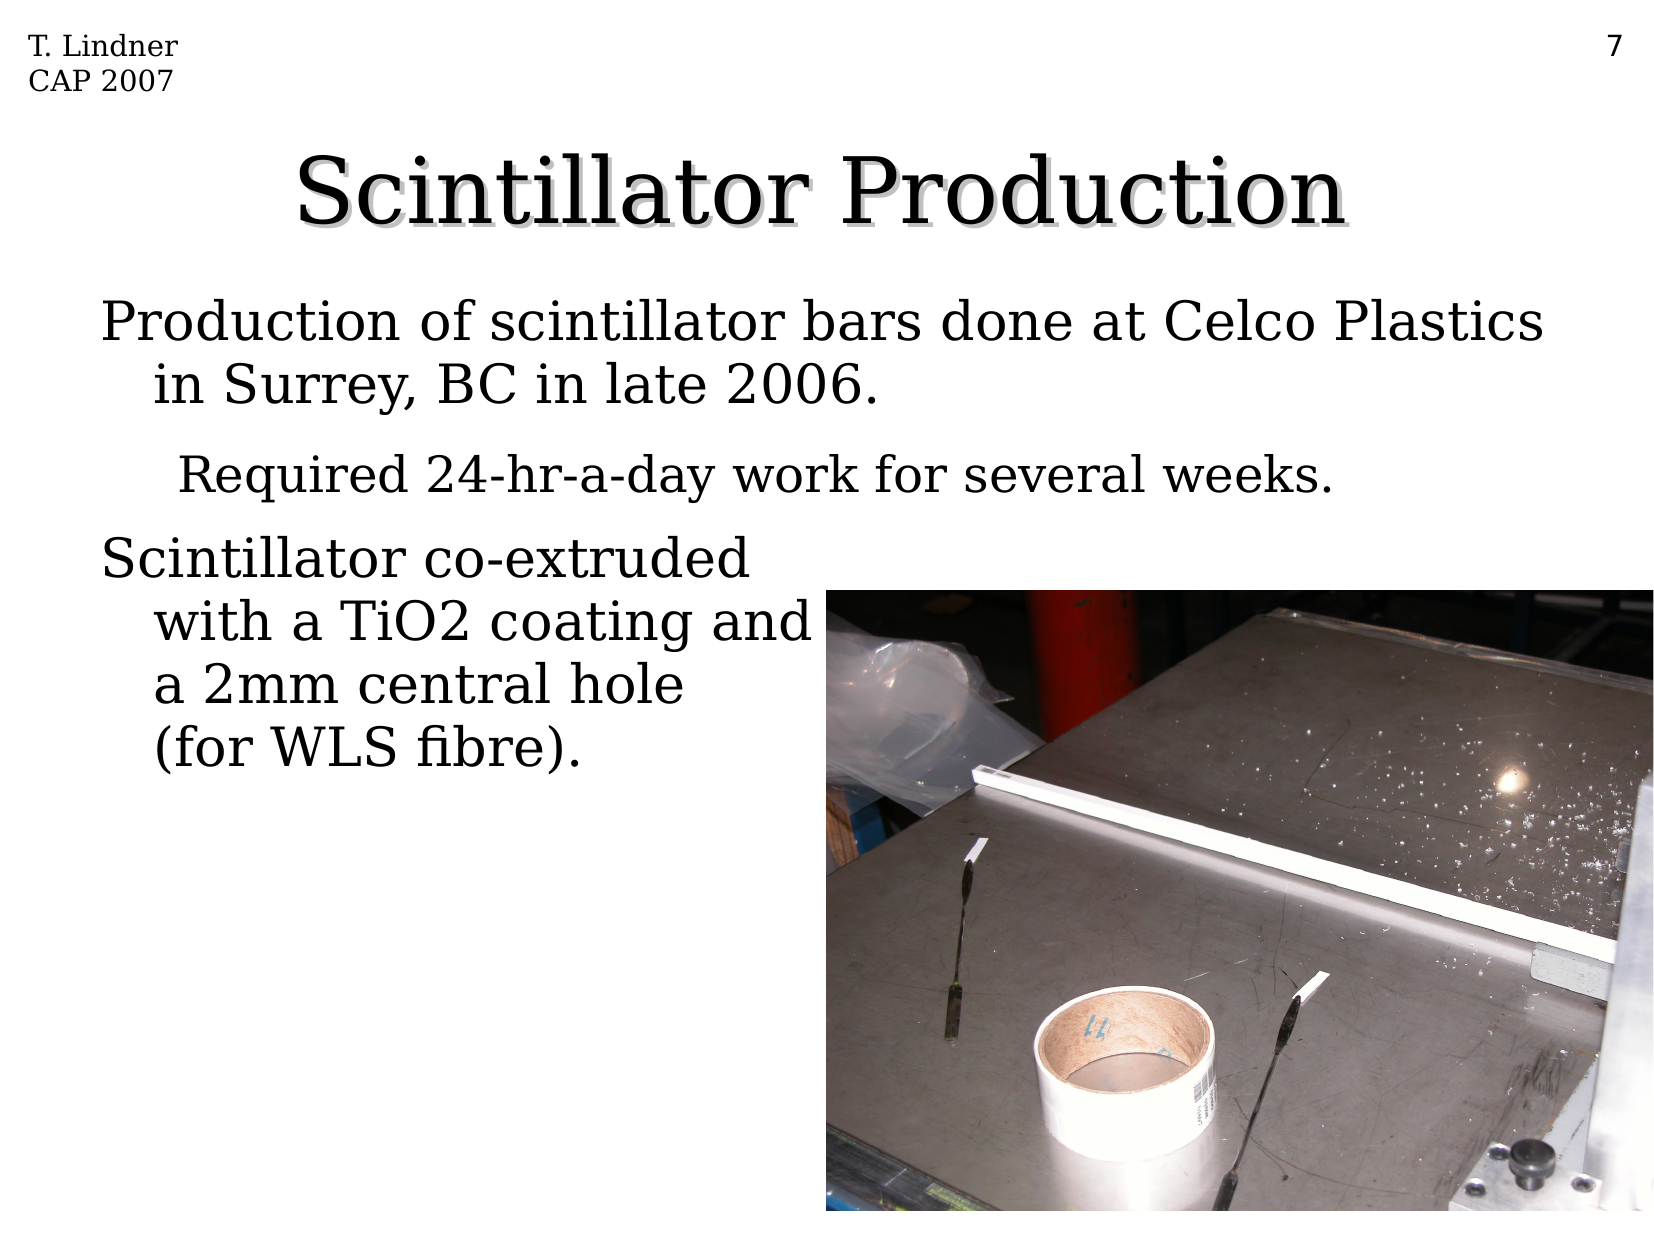

7
# Scintillator Production
Production of scintillator bars done at Celco Plastics in Surrey, BC in late 2006.
Required 24-hr-a-day work for several weeks.
Scintillator co-extruded
with a TiO2 coating and
a 2mm central hole
(for WLS fibre).